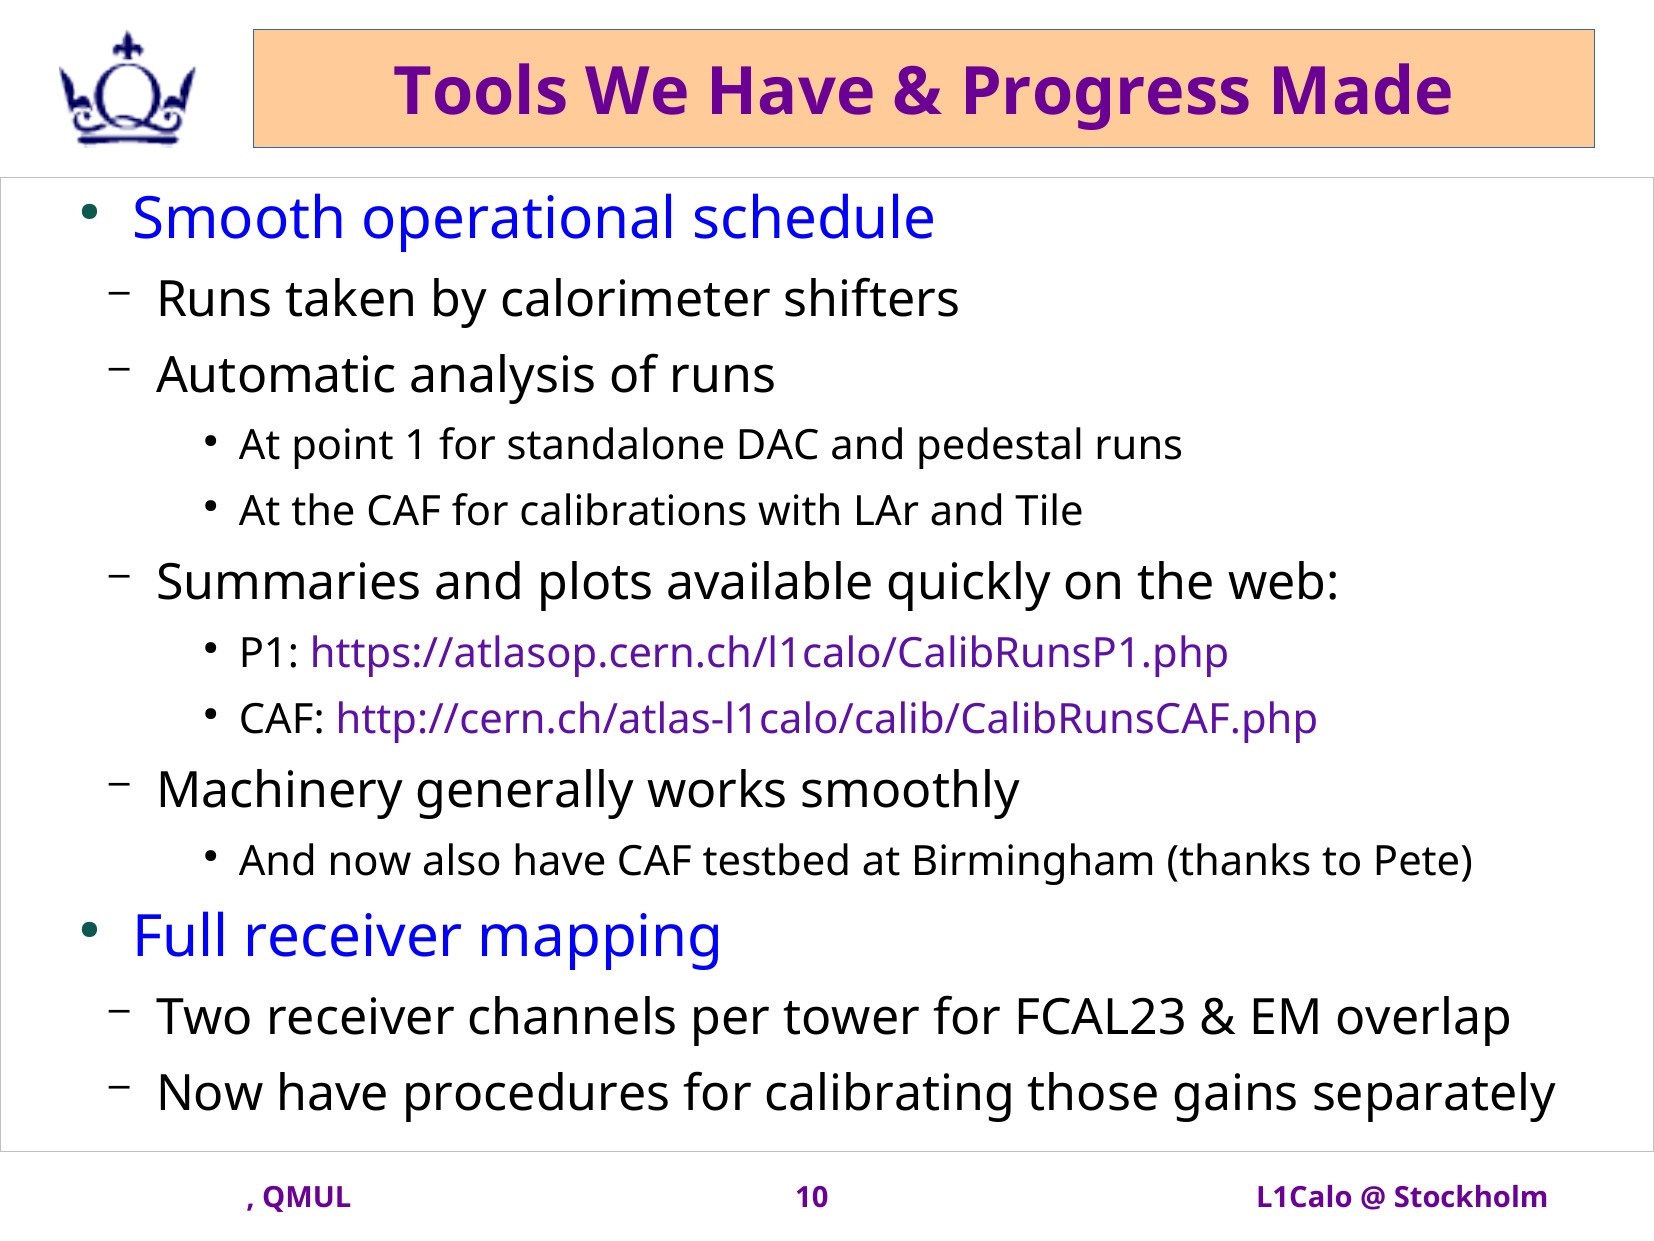

# Tools We Have & Progress Made
Smooth operational schedule
Runs taken by calorimeter shifters
Automatic analysis of runs
At point 1 for standalone DAC and pedestal runs
At the CAF for calibrations with LAr and Tile
Summaries and plots available quickly on the web:
P1: https://atlasop.cern.ch/l1calo/CalibRunsP1.php
CAF: http://cern.ch/atlas-l1calo/calib/CalibRunsCAF.php
Machinery generally works smoothly
And now also have CAF testbed at Birmingham (thanks to Pete)
Full receiver mapping
Two receiver channels per tower for FCAL23 & EM overlap
Now have procedures for calibrating those gains separately